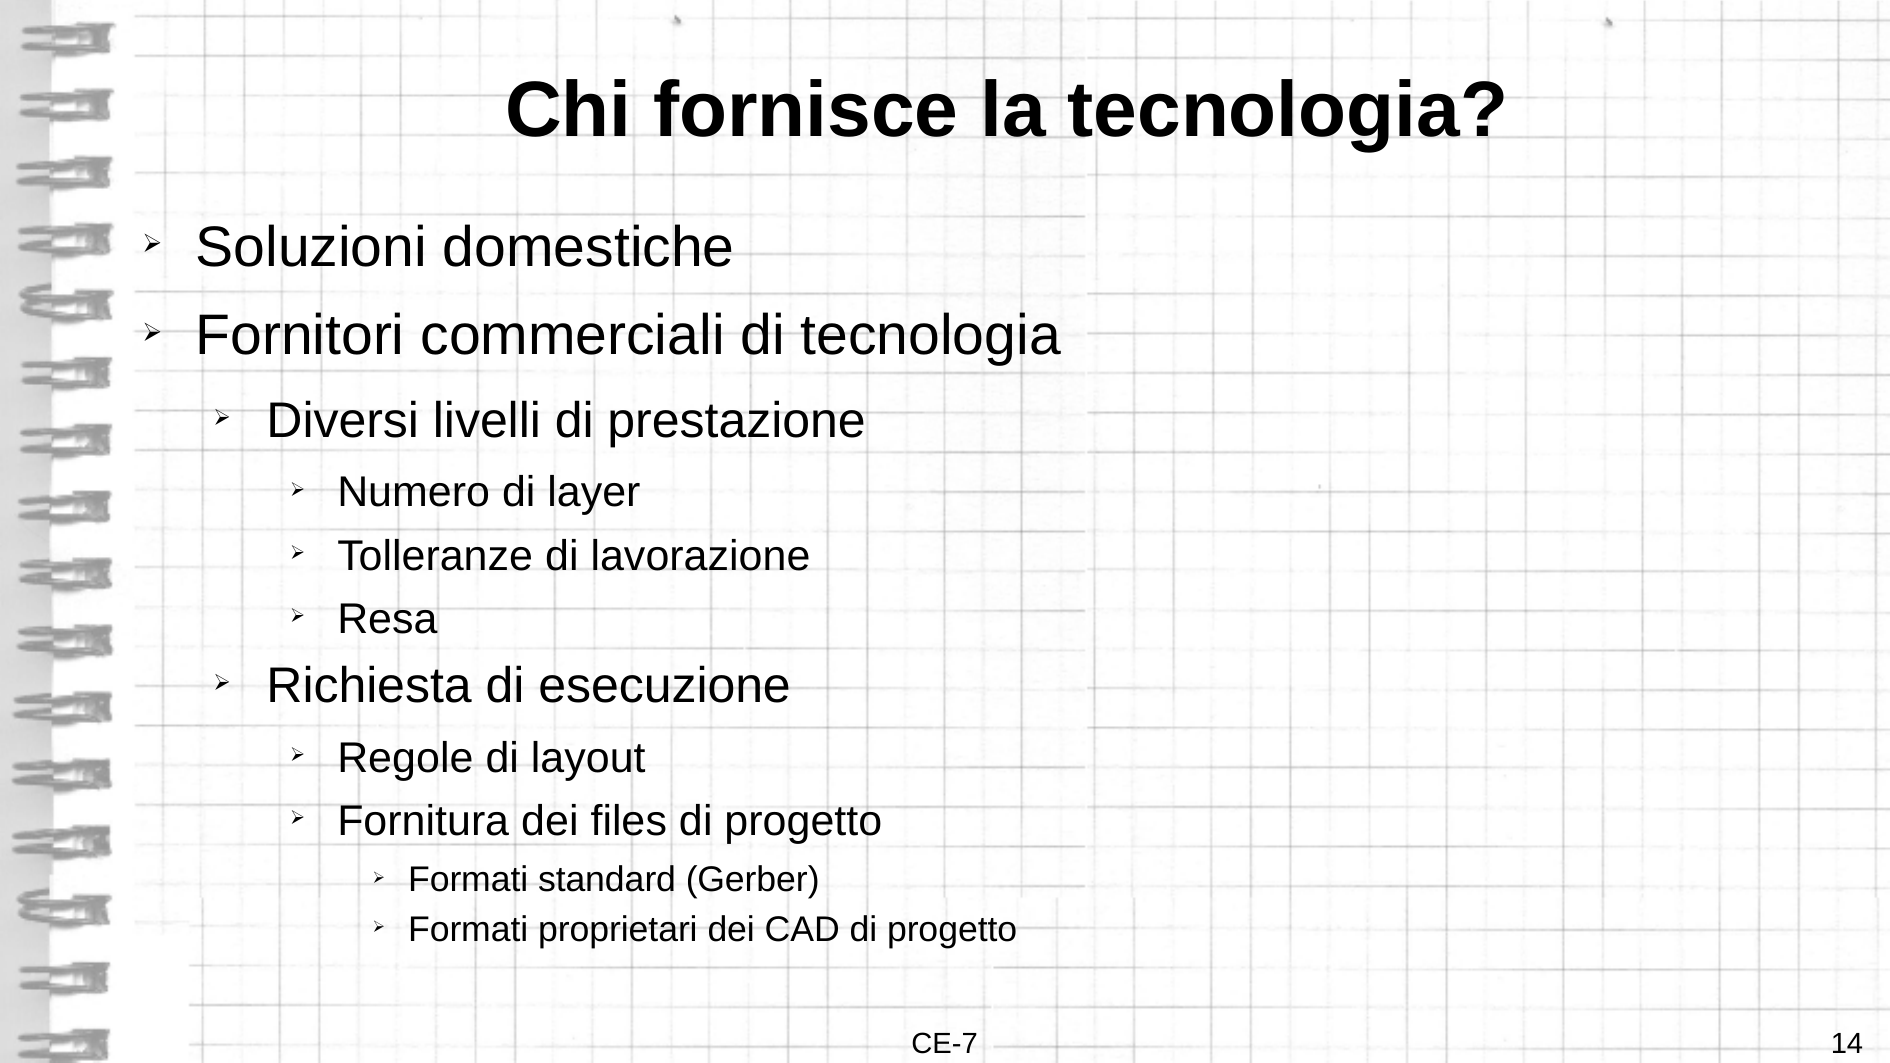

# Chi fornisce la tecnologia?
Soluzioni domestiche
Fornitori commerciali di tecnologia
Diversi livelli di prestazione
Numero di layer
Tolleranze di lavorazione
Resa
Richiesta di esecuzione
Regole di layout
Fornitura dei files di progetto
Formati standard (Gerber)
Formati proprietari dei CAD di progetto
CE-7
14